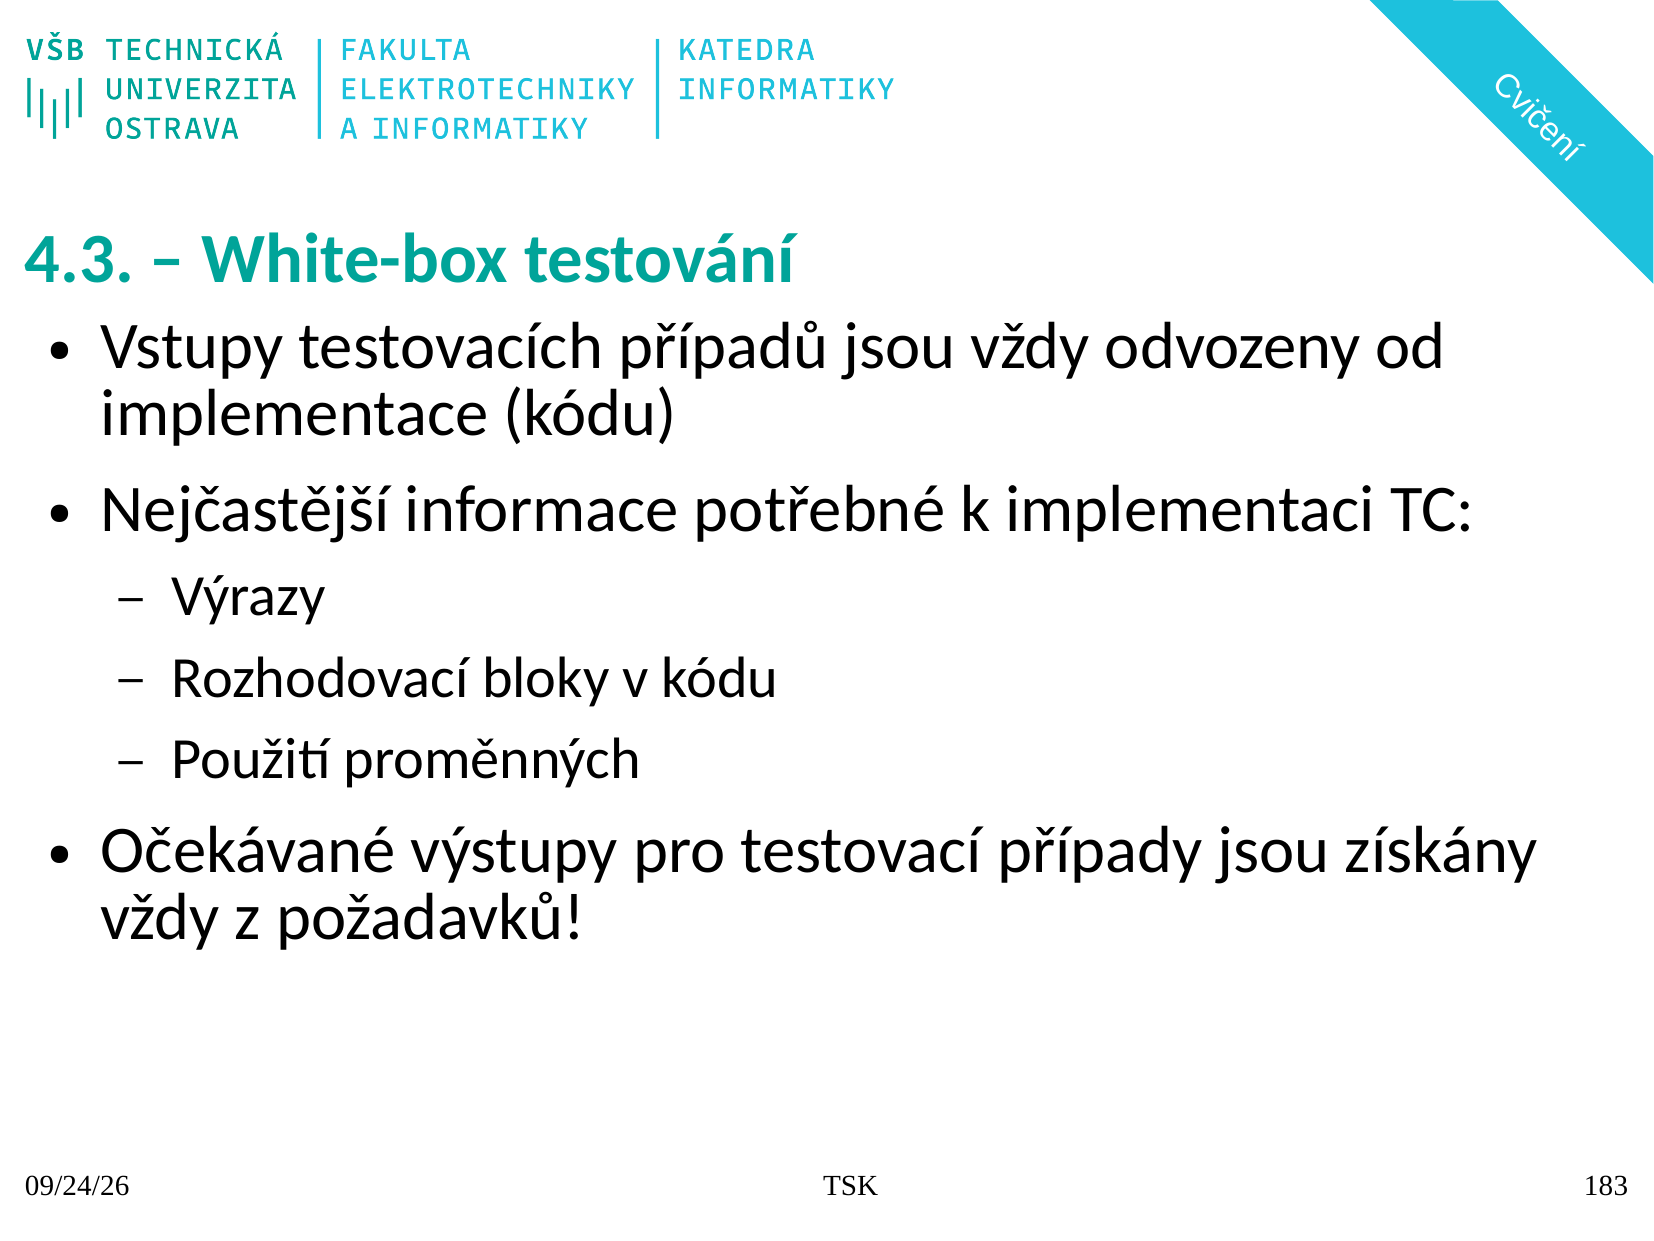

Cvičení
# 4.3. – White-box testování
Vstupy testovacích případů jsou vždy odvozeny od implementace (kódu)
Nejčastější informace potřebné k implementaci TC:
Výrazy
Rozhodovací bloky v kódu
Použití proměnných
Očekávané výstupy pro testovací případy jsou získány vždy z požadavků!
TSK
183